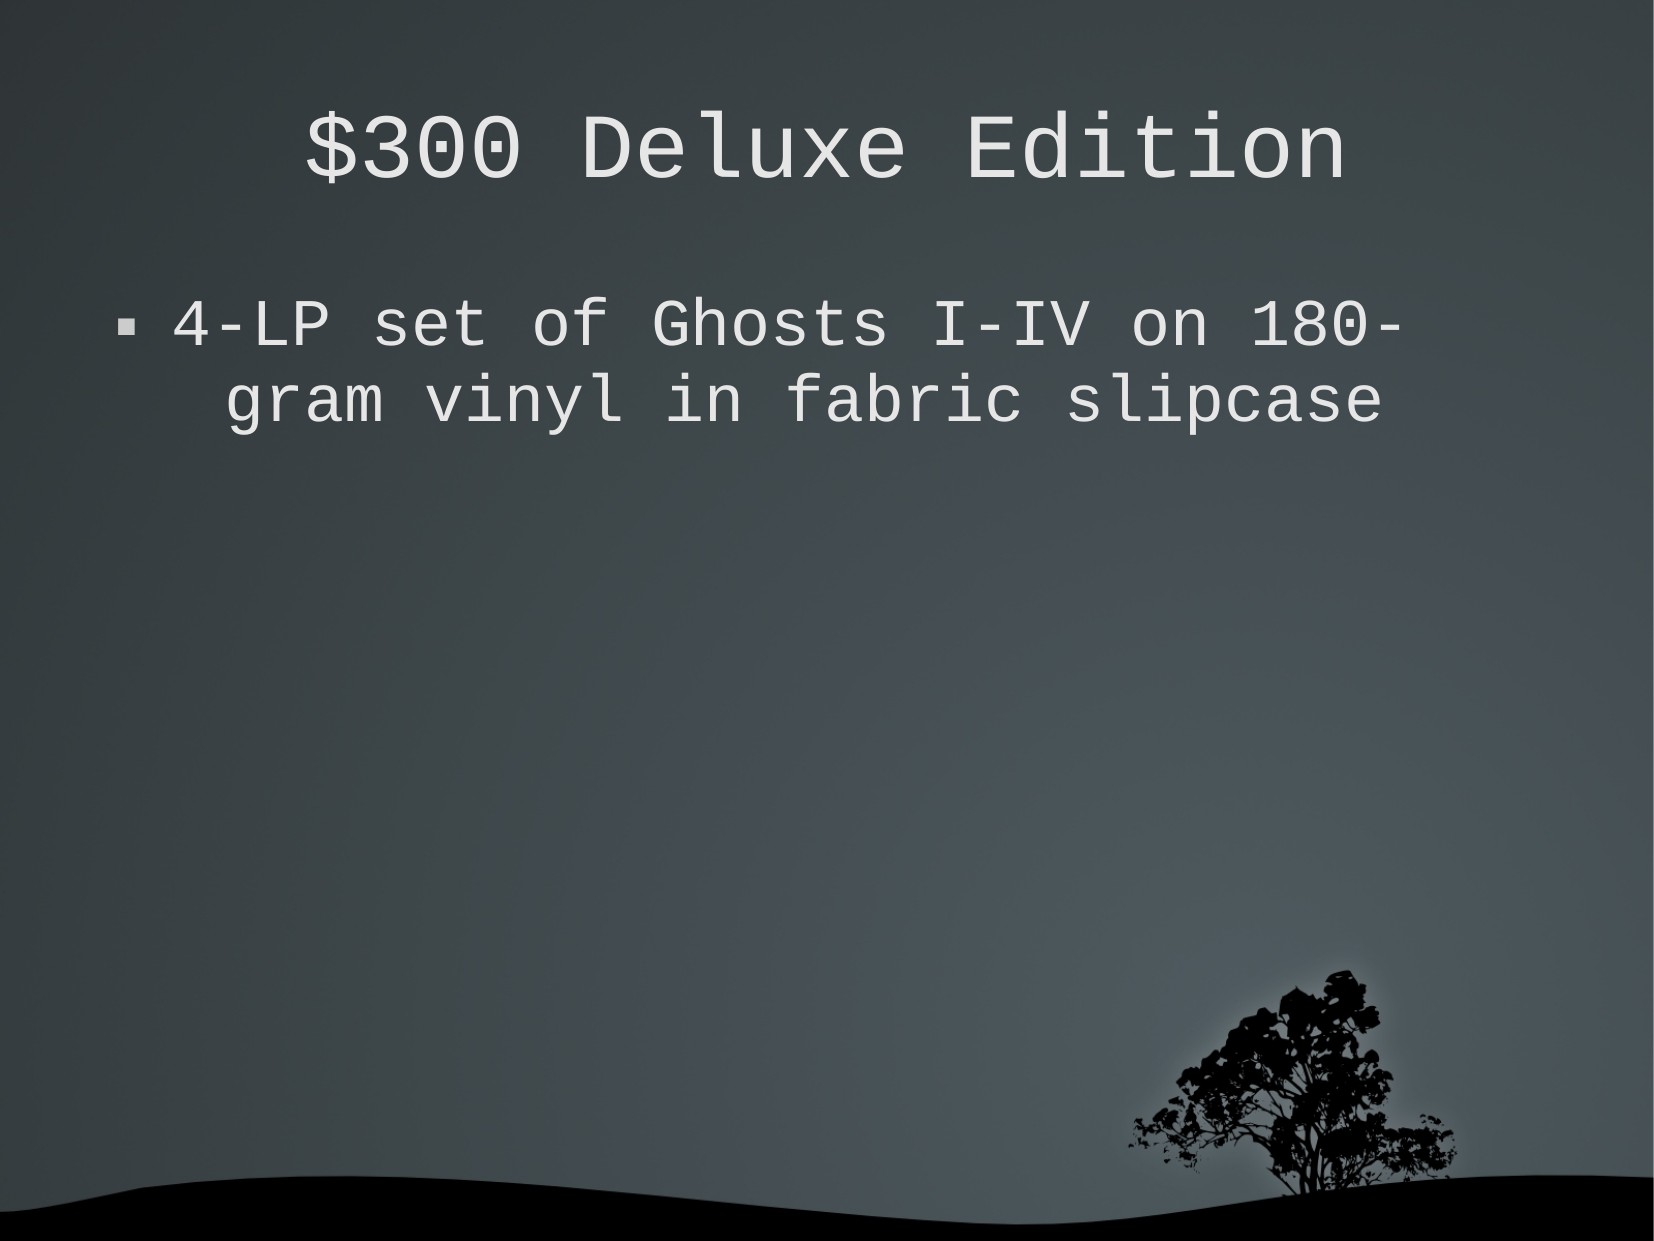

# $300 Deluxe Edition
4-LP set of Ghosts I-IV on 180-gram vinyl in fabric slipcase